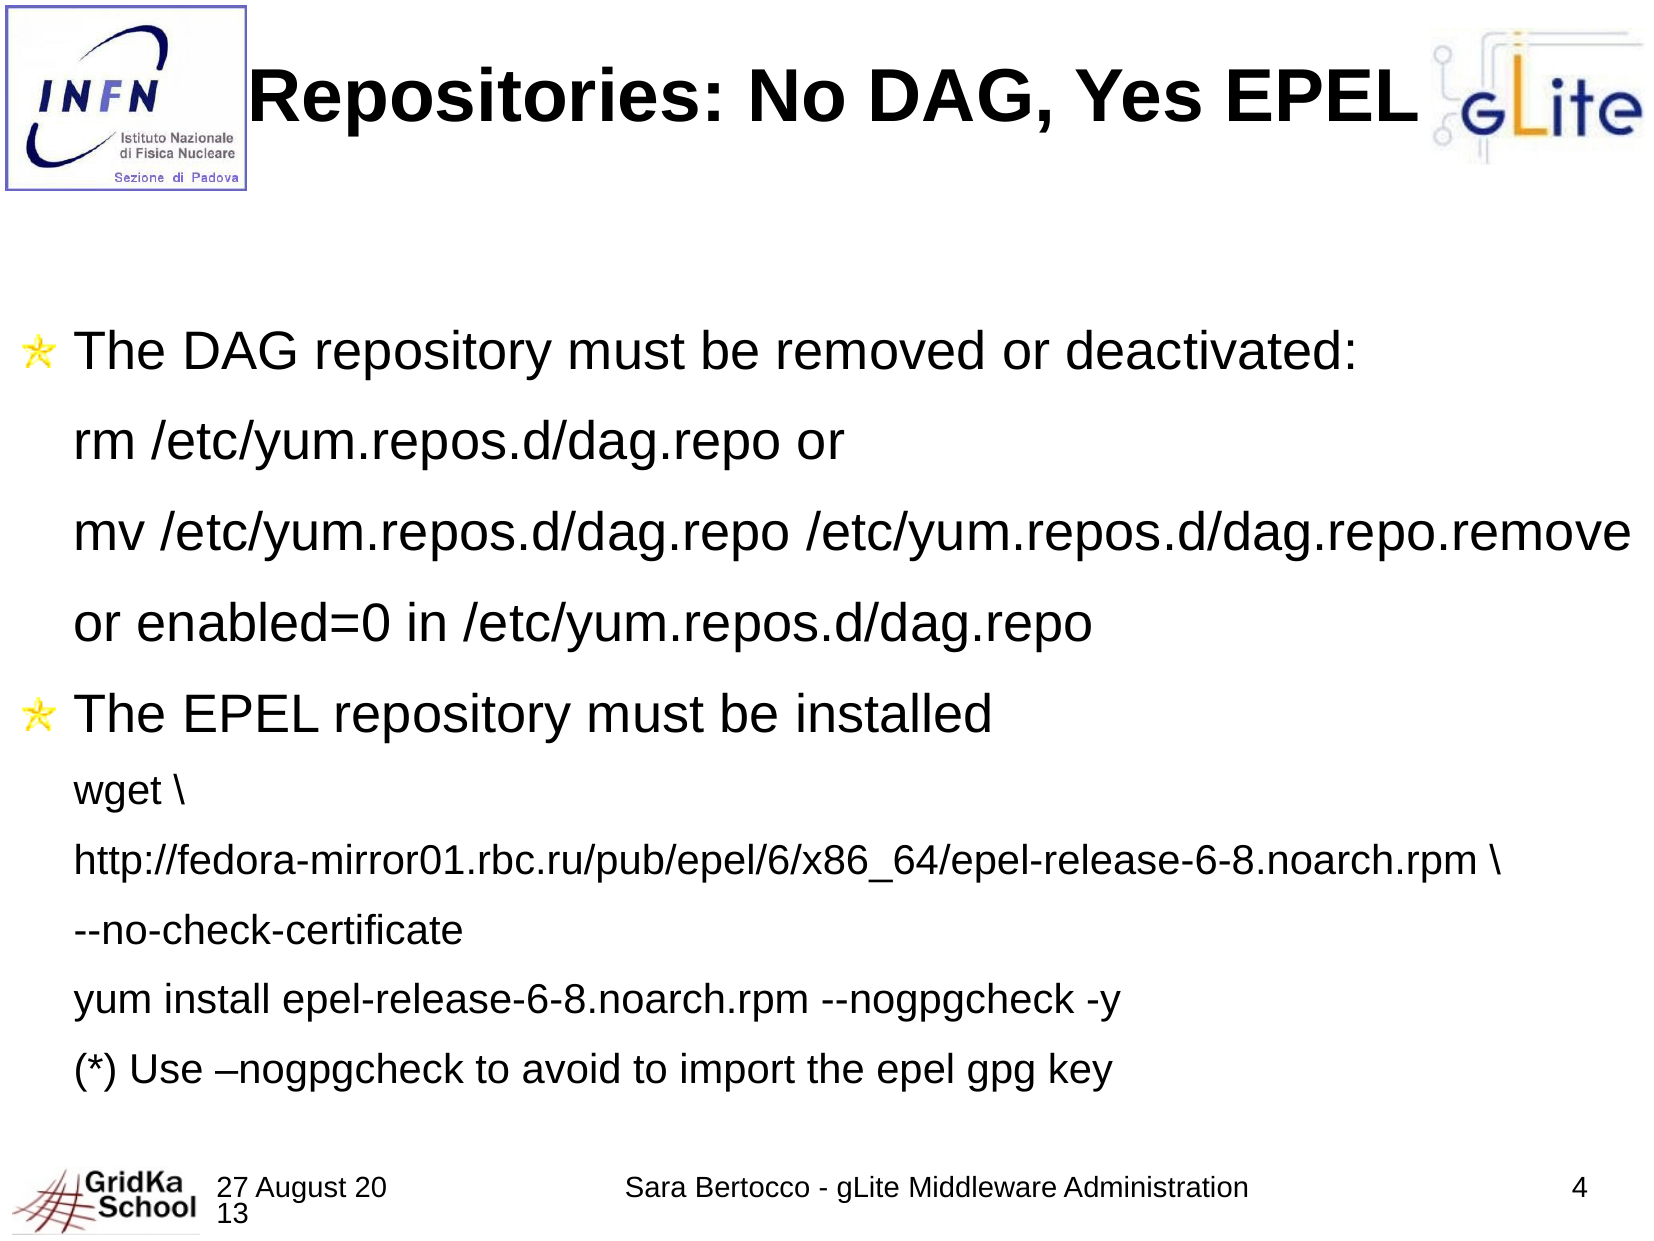

# Repositories: No DAG, Yes EPEL
The DAG repository must be removed or deactivated:
rm /etc/yum.repos.d/dag.repo or
mv /etc/yum.repos.d/dag.repo /etc/yum.repos.d/dag.repo.remove
or enabled=0 in /etc/yum.repos.d/dag.repo
The EPEL repository must be installed
wget \
http://fedora-mirror01.rbc.ru/pub/epel/6/x86_64/epel-release-6-8.noarch.rpm \
--no-check-certificate
yum install epel-release-6-8.noarch.rpm --nogpgcheck -y
(*) Use –nogpgcheck to avoid to import the epel gpg key
27 August 2013
Sara Bertocco - gLite Middleware Administration
4